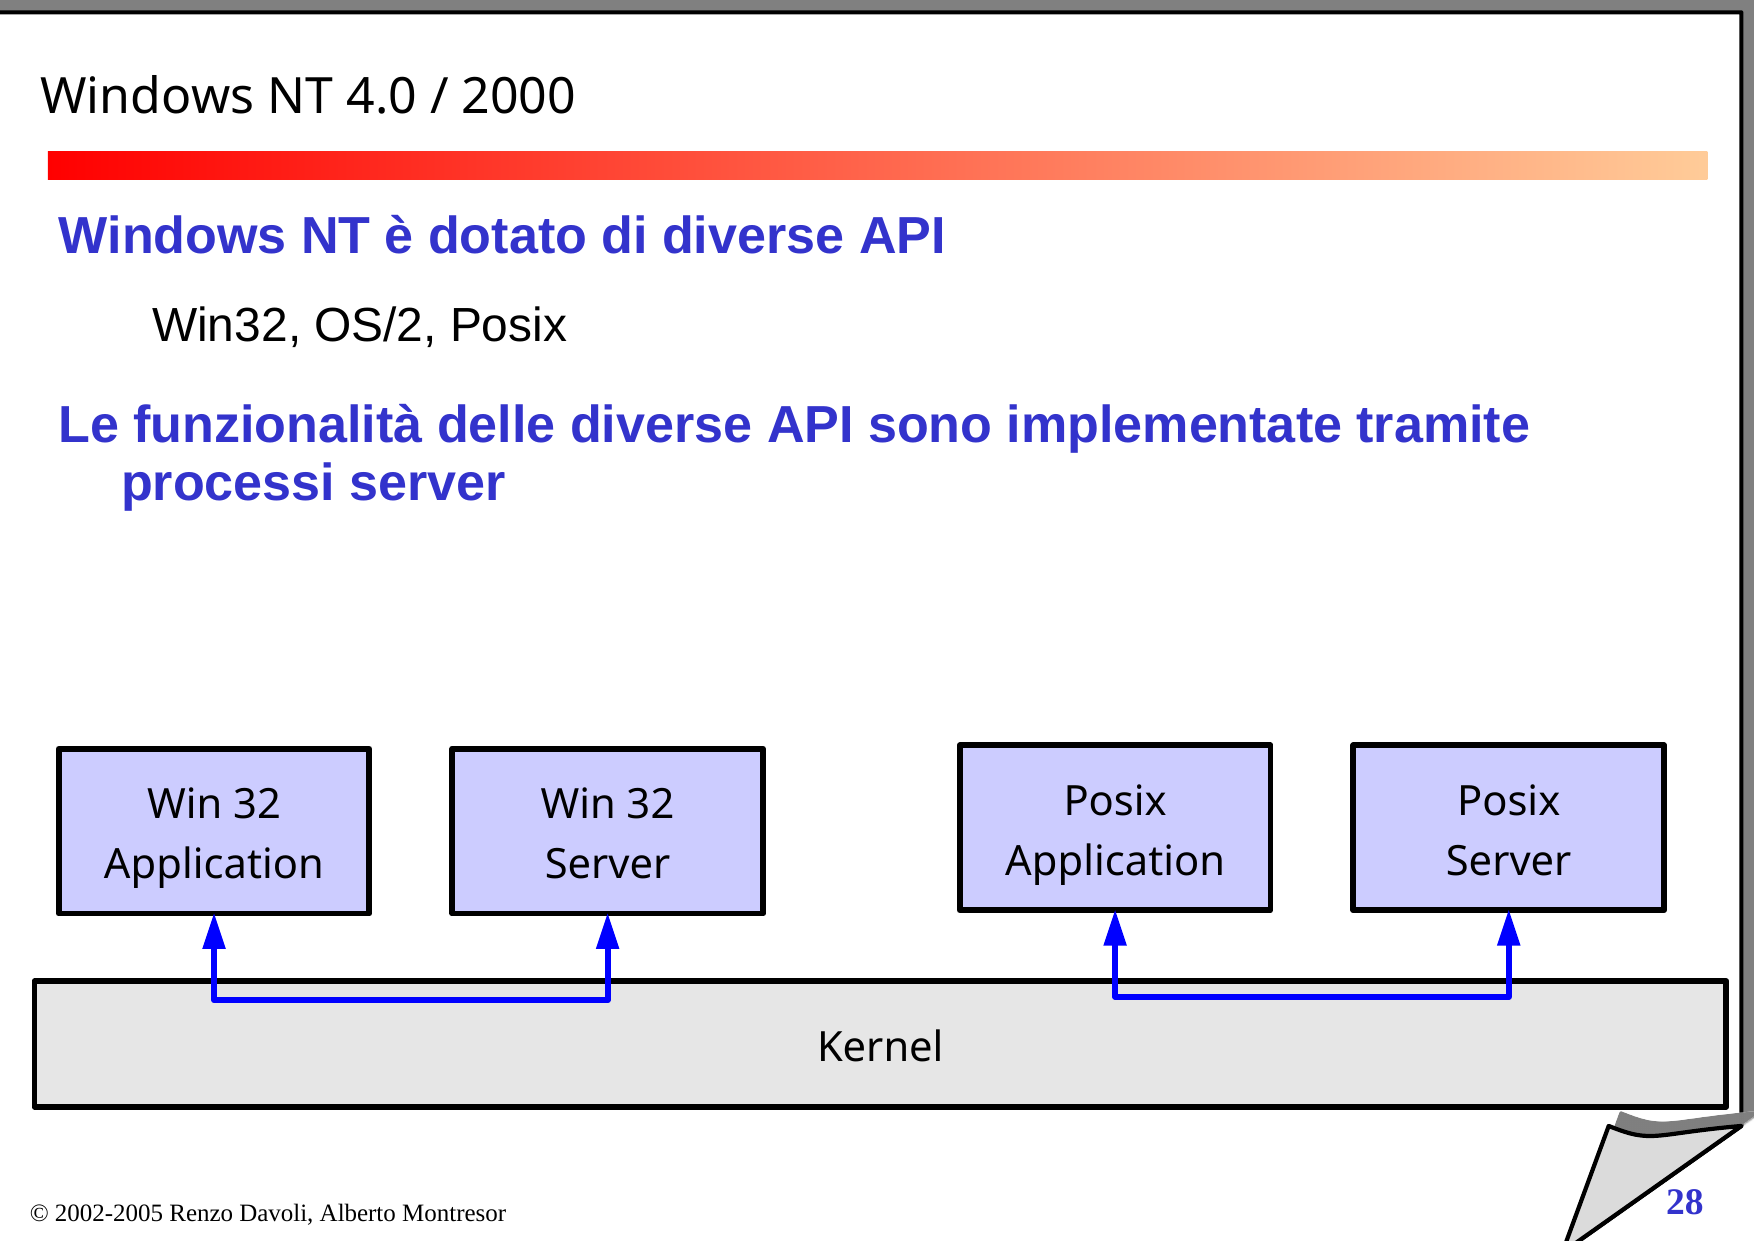

# Windows NT 4.0 / 2000
Windows NT è dotato di diverse API
Win32, OS/2, Posix
Le funzionalità delle diverse API sono implementate tramite processi server
Posix
Application
Posix
Server
Win 32
Application
Win 32
Server
Kernel